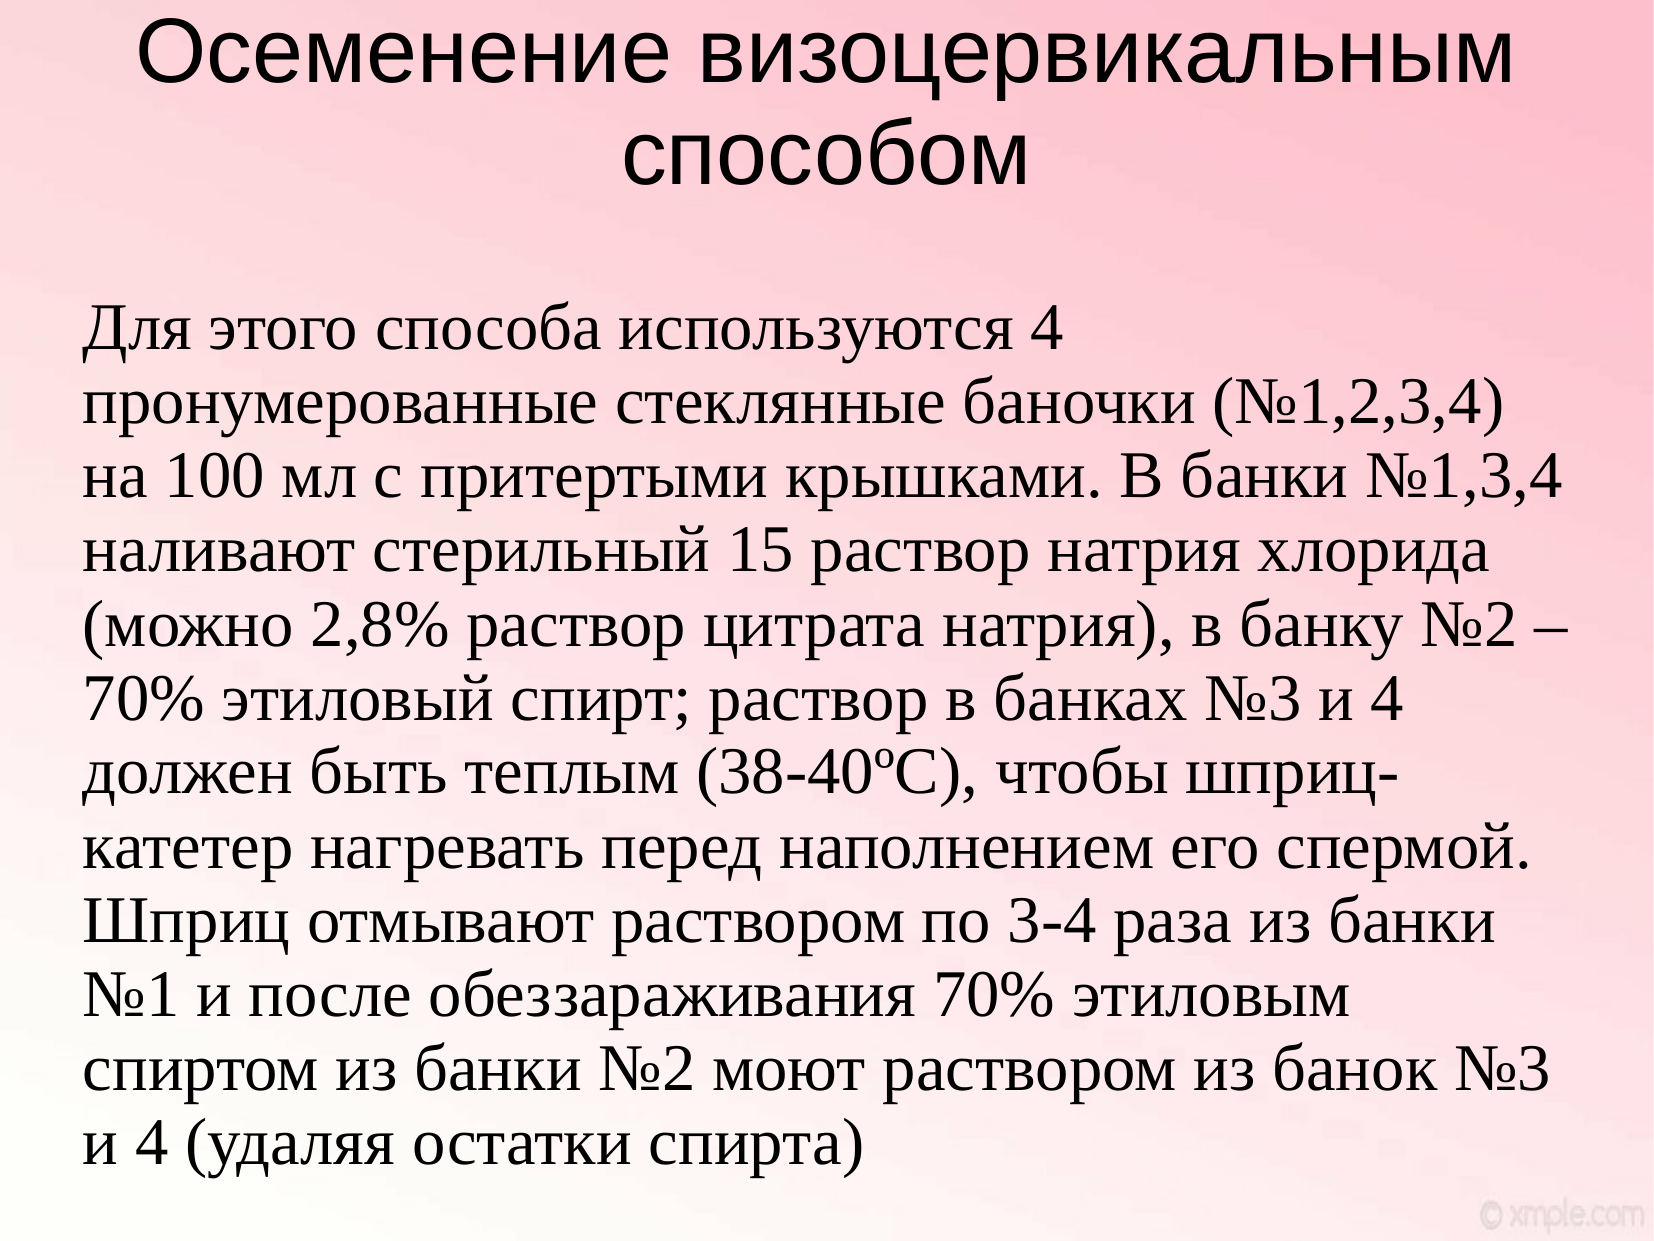

# Осеменение визоцервикальным способом
Для этого способа используются 4 пронумерованные стеклянные баночки (№1,2,3,4) на 100 мл с притертыми крышками. В банки №1,3,4 наливают стерильный 15 раствор натрия хлорида (можно 2,8% раствор цитрата натрия), в банку №2 – 70% этиловый спирт; раствор в банках №3 и 4 должен быть теплым (38-40ºС), чтобы шприц-катетер нагревать перед наполнением его спермой. Шприц отмывают раствором по 3-4 раза из банки №1 и после обеззараживания 70% этиловым спиртом из банки №2 моют раствором из банок №3 и 4 (удаляя остатки спирта)